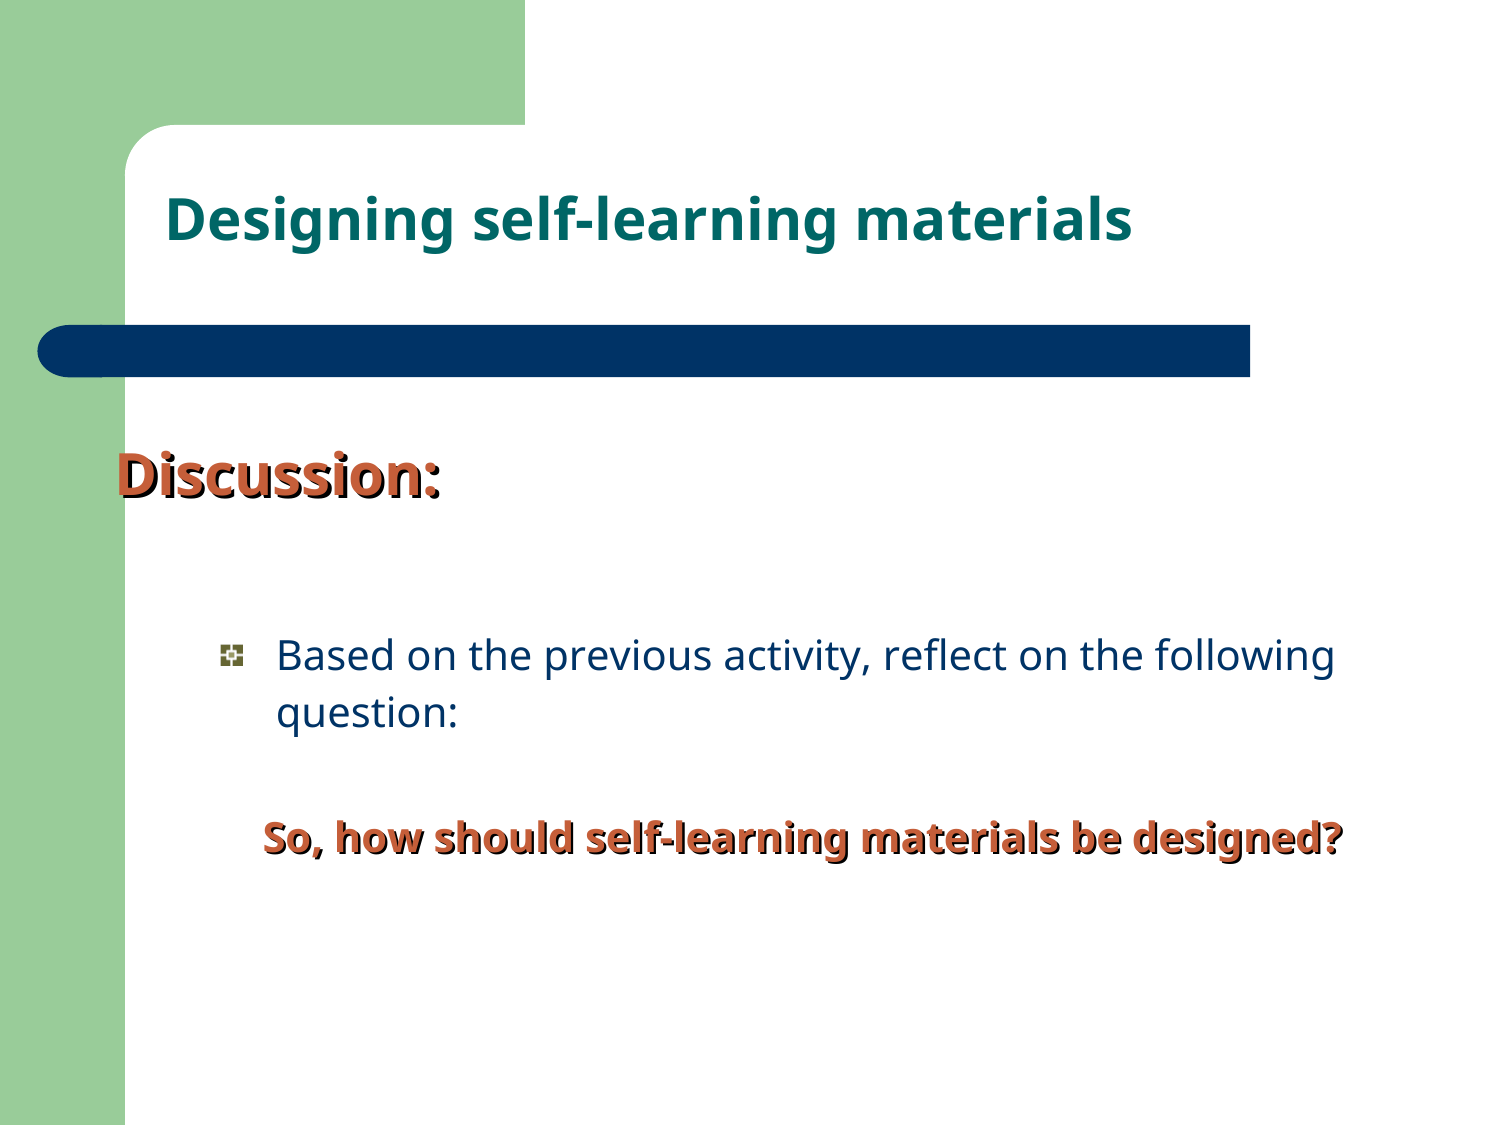

# Designing self-learning materials
Discussion:
Based on the previous activity, reflect on the following question:
So, how should self-learning materials be designed?